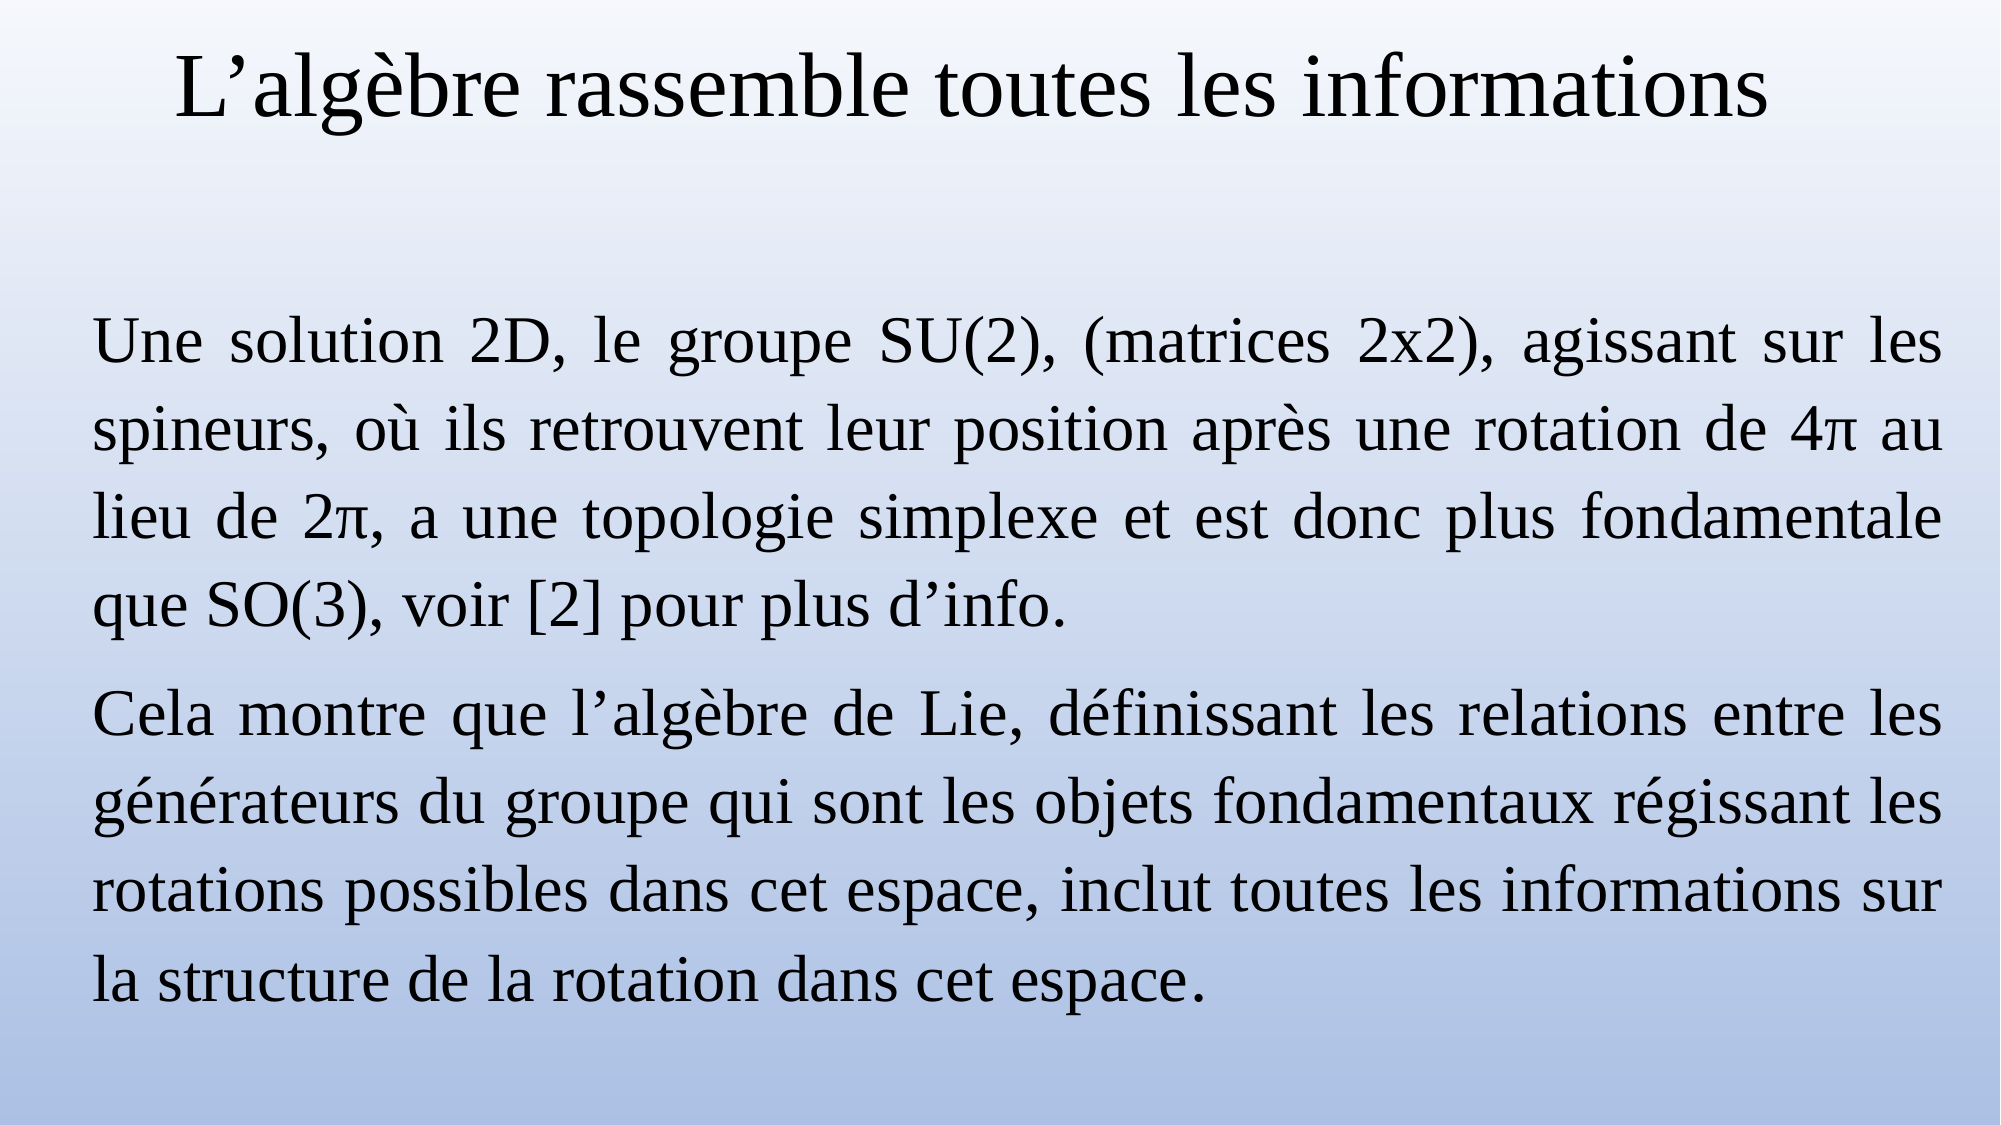

# L’algèbre rassemble toutes les informations
Une solution 2D, le groupe SU(2), (matrices 2x2), agissant sur les spineurs, où ils retrouvent leur position après une rotation de 4π au lieu de 2π, a une topologie simplexe et est donc plus fondamentale que SO(3), voir [2] pour plus d’info.
Cela montre que l’algèbre de Lie, définissant les relations entre les générateurs du groupe qui sont les objets fondamentaux régissant les rotations possibles dans cet espace, inclut toutes les informations sur la structure de la rotation dans cet espace.